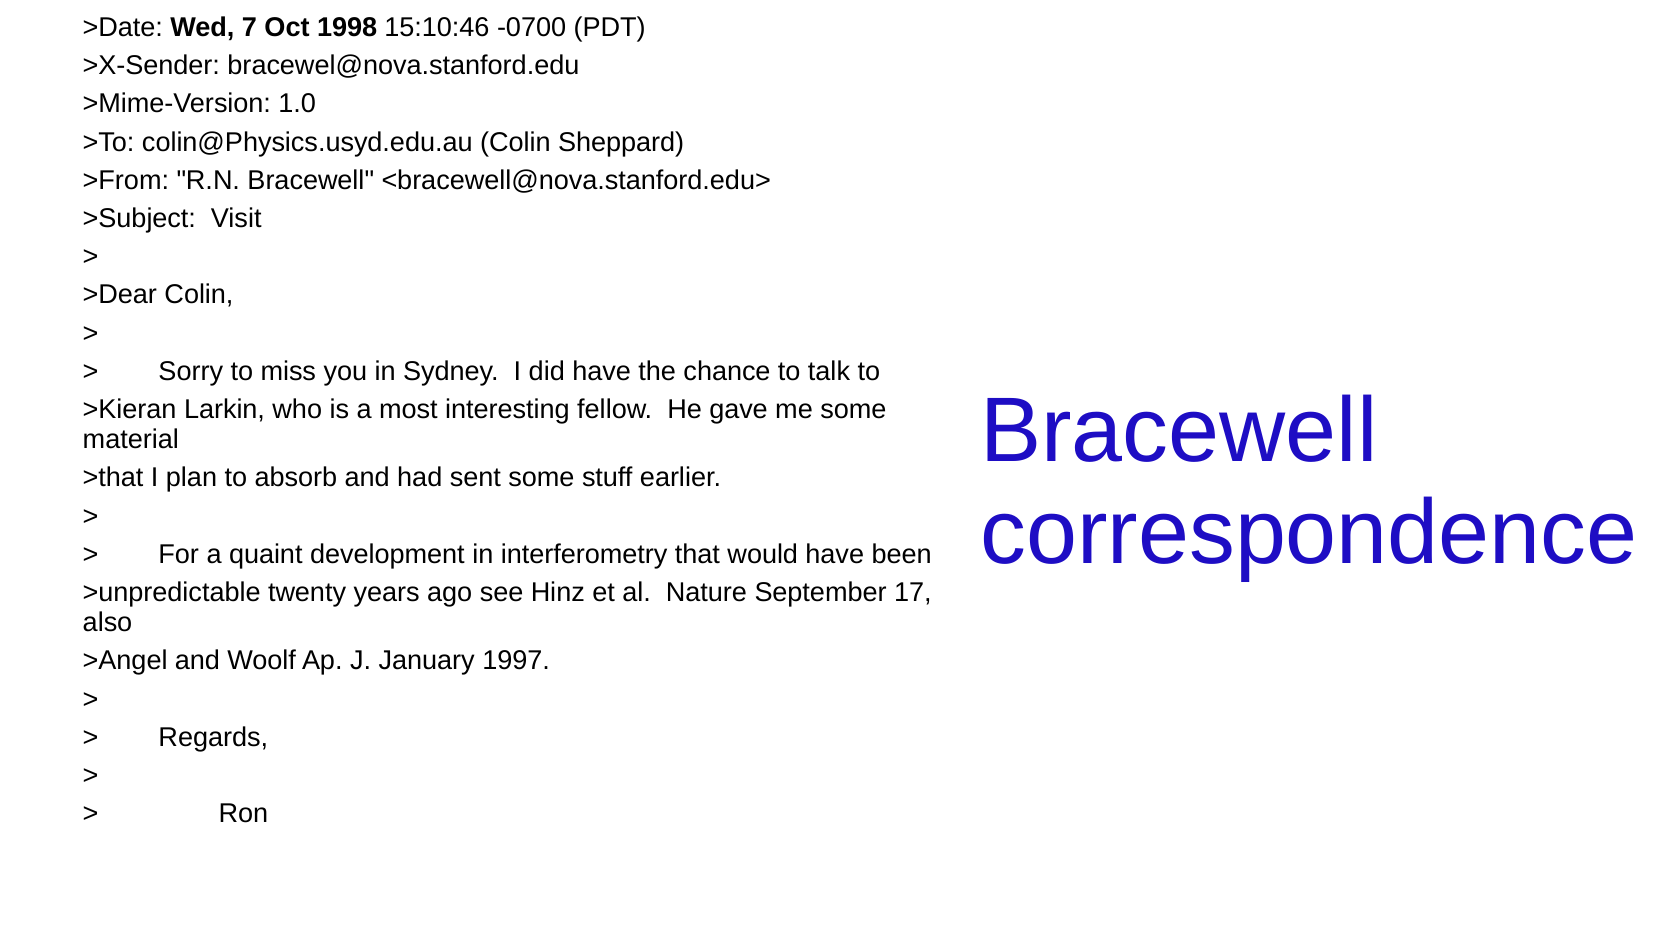

# >Date: Wed, 7 Oct 1998 15:10:46 -0700 (PDT)
>X-Sender: bracewel@nova.stanford.edu
>Mime-Version: 1.0
>To: colin@Physics.usyd.edu.au (Colin Sheppard)
>From: "R.N. Bracewell" <bracewell@nova.stanford.edu>
>Subject:  Visit
>
>Dear Colin,
>
>        Sorry to miss you in Sydney.  I did have the chance to talk to
>Kieran Larkin, who is a most interesting fellow.  He gave me some material
>that I plan to absorb and had sent some stuff earlier.
>
>        For a quaint development in interferometry that would have been
>unpredictable twenty years ago see Hinz et al.  Nature September 17, also
>Angel and Woolf Ap. J. January 1997.
>
>        Regards,
>
>                Ron
Bracewell correspondence